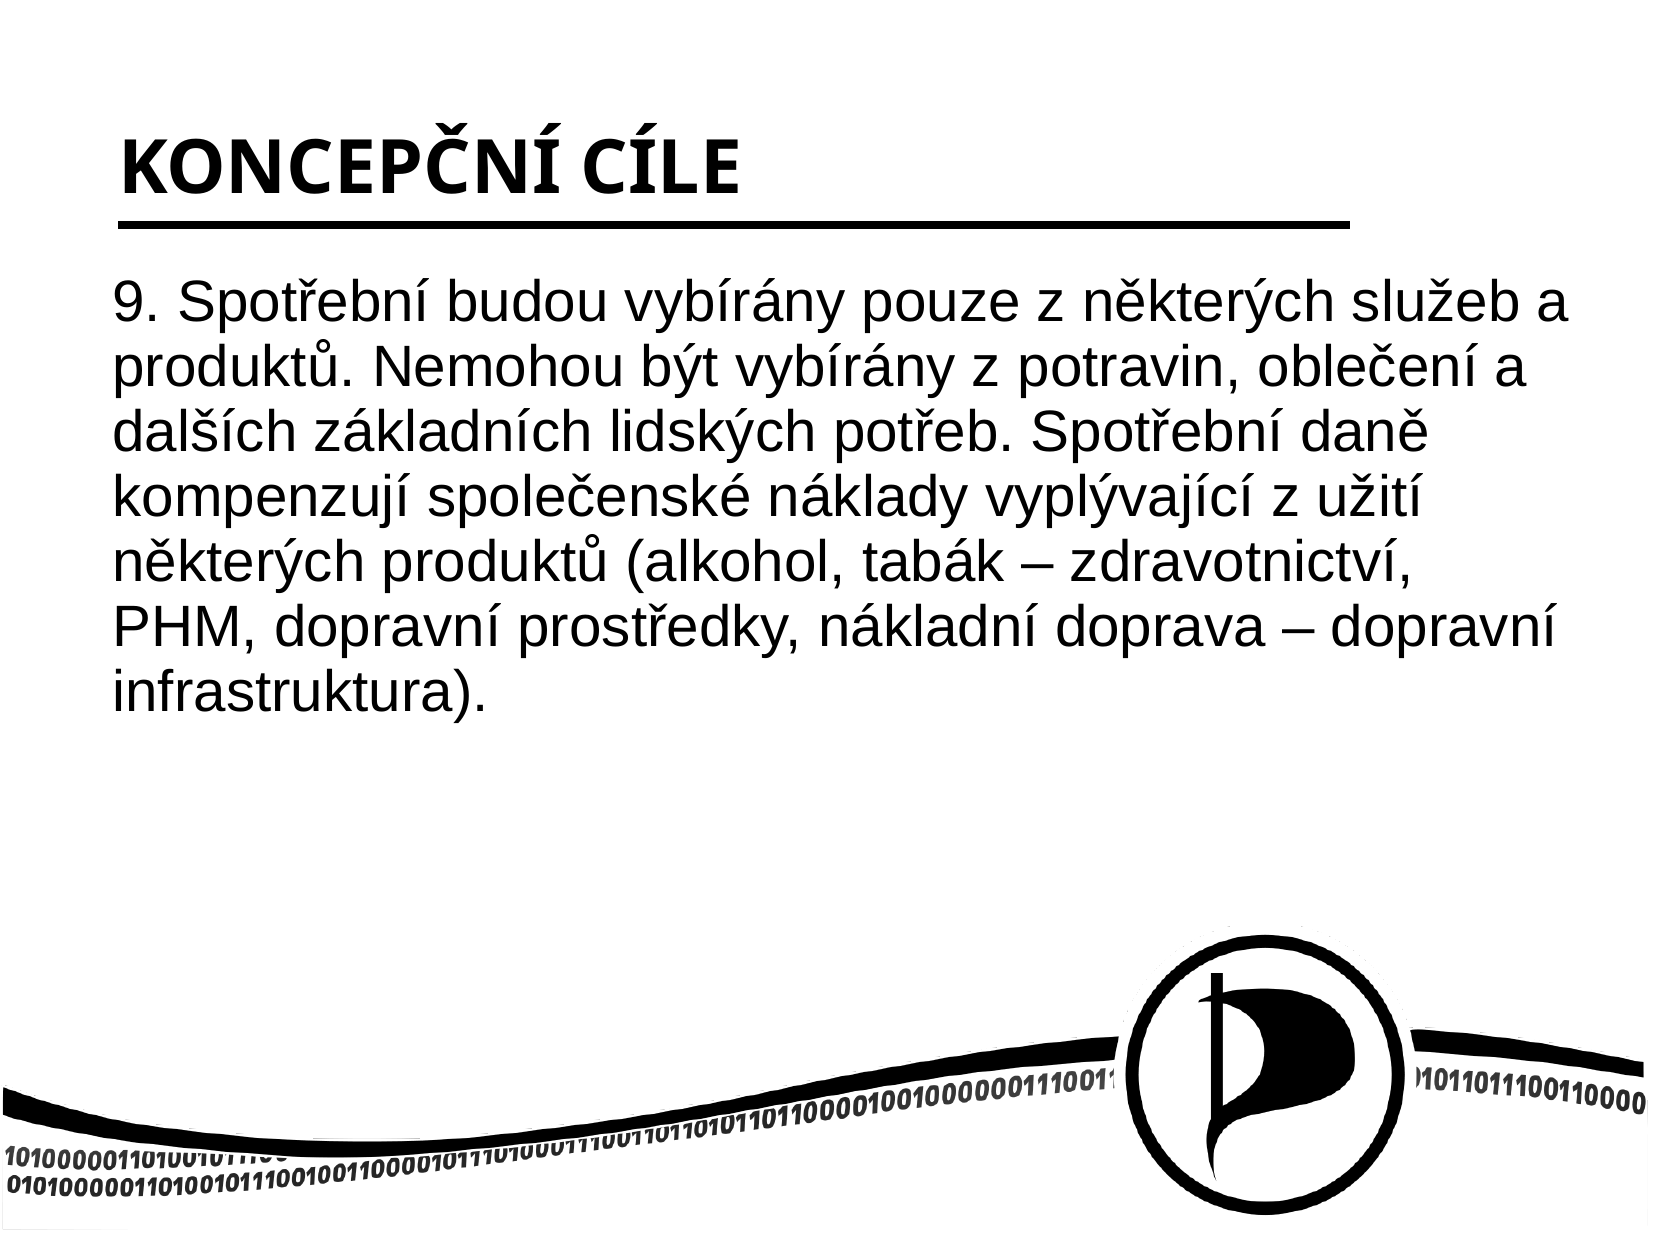

# KONCEPČNÍ CÍLE
9. Spotřební budou vybírány pouze z některých služeb a produktů. Nemohou být vybírány z potravin, oblečení a dalších základních lidských potřeb. Spotřební daně kompenzují společenské náklady vyplývající z užití některých produktů (alkohol, tabák – zdravotnictví, PHM, dopravní prostředky, nákladní doprava – dopravní infrastruktura).